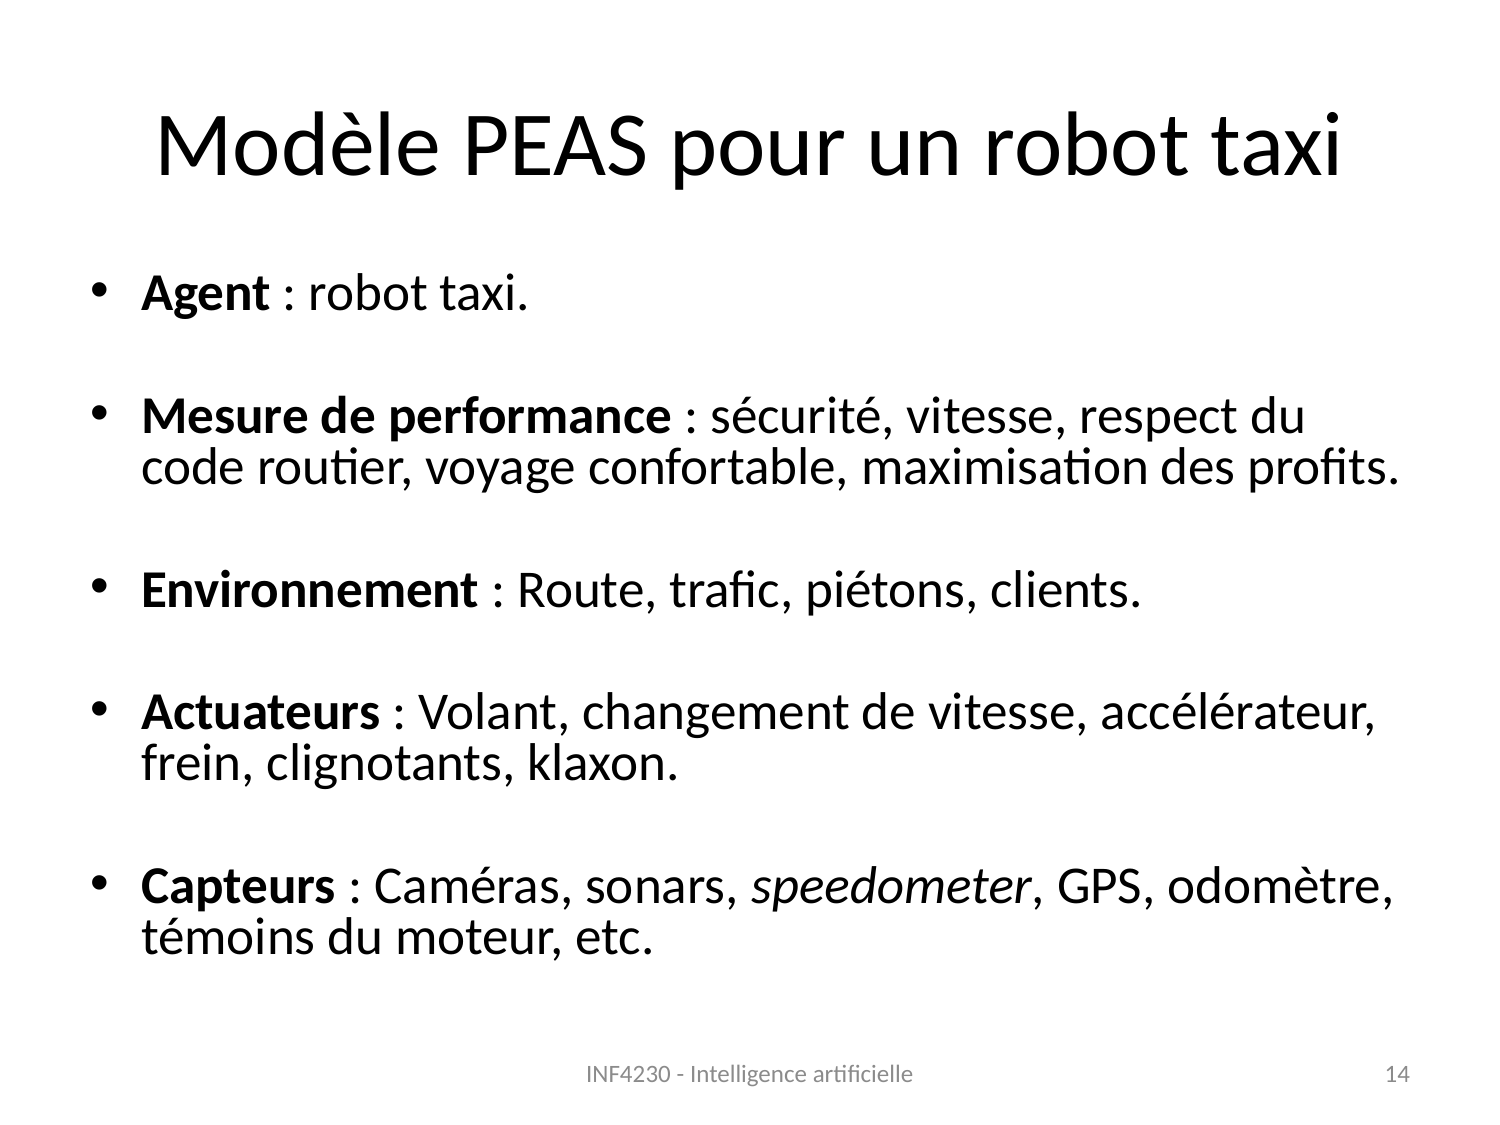

# Modèle PEAS pour un robot taxi
Agent : robot taxi.
Mesure de performance : sécurité, vitesse, respect du code routier, voyage confortable, maximisation des profits.
Environnement : Route, trafic, piétons, clients.
Actuateurs : Volant, changement de vitesse, accélérateur, frein, clignotants, klaxon.
Capteurs : Caméras, sonars, speedometer, GPS, odomètre, témoins du moteur, etc.
INF4230 - Intelligence artificielle